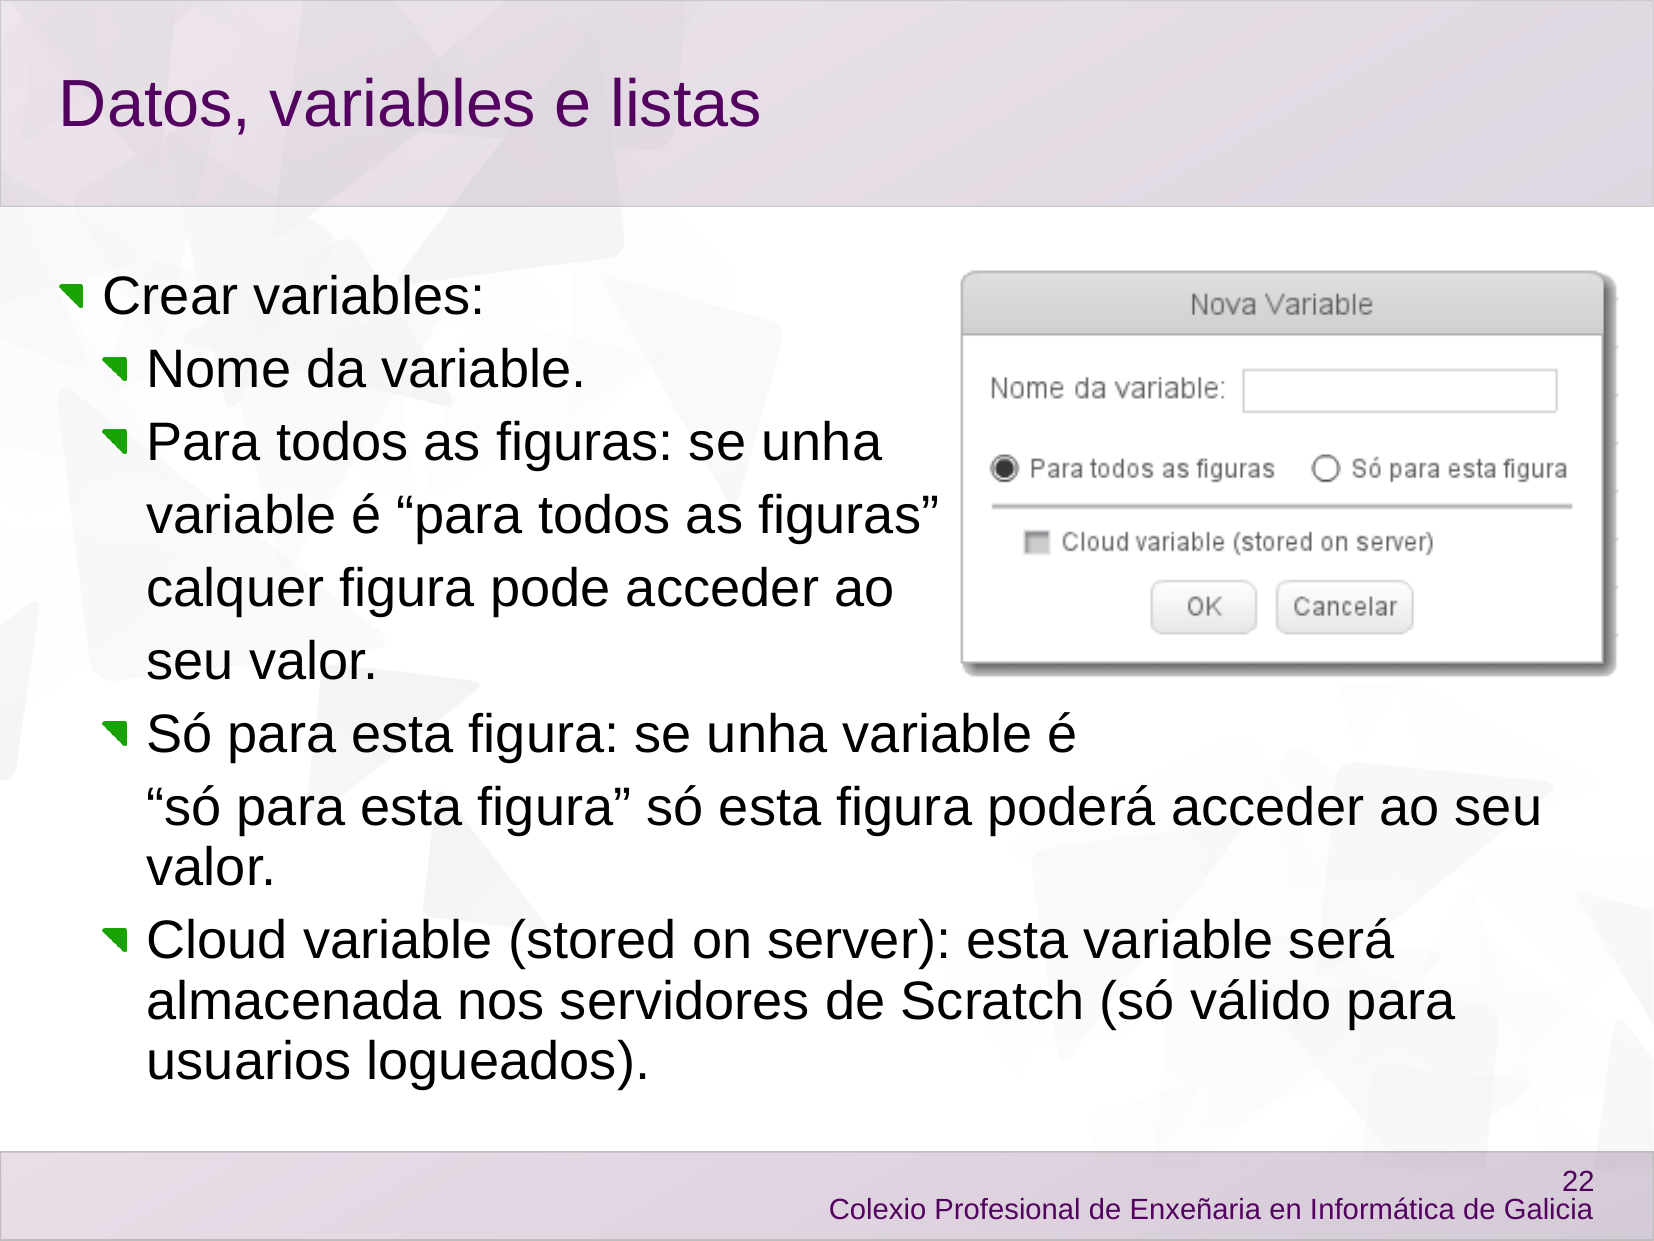

# Datos, variables e listas
Crear variables:
Nome da variable.
Para todos as figuras: se unha
variable é “para todos as figuras”
calquer figura pode acceder ao
seu valor.
Só para esta figura: se unha variable é
“só para esta figura” só esta figura poderá acceder ao seu valor.
Cloud variable (stored on server): esta variable será almacenada nos servidores de Scratch (só válido para usuarios logueados).
22
Colexio Profesional de Enxeñaria en Informática de Galicia